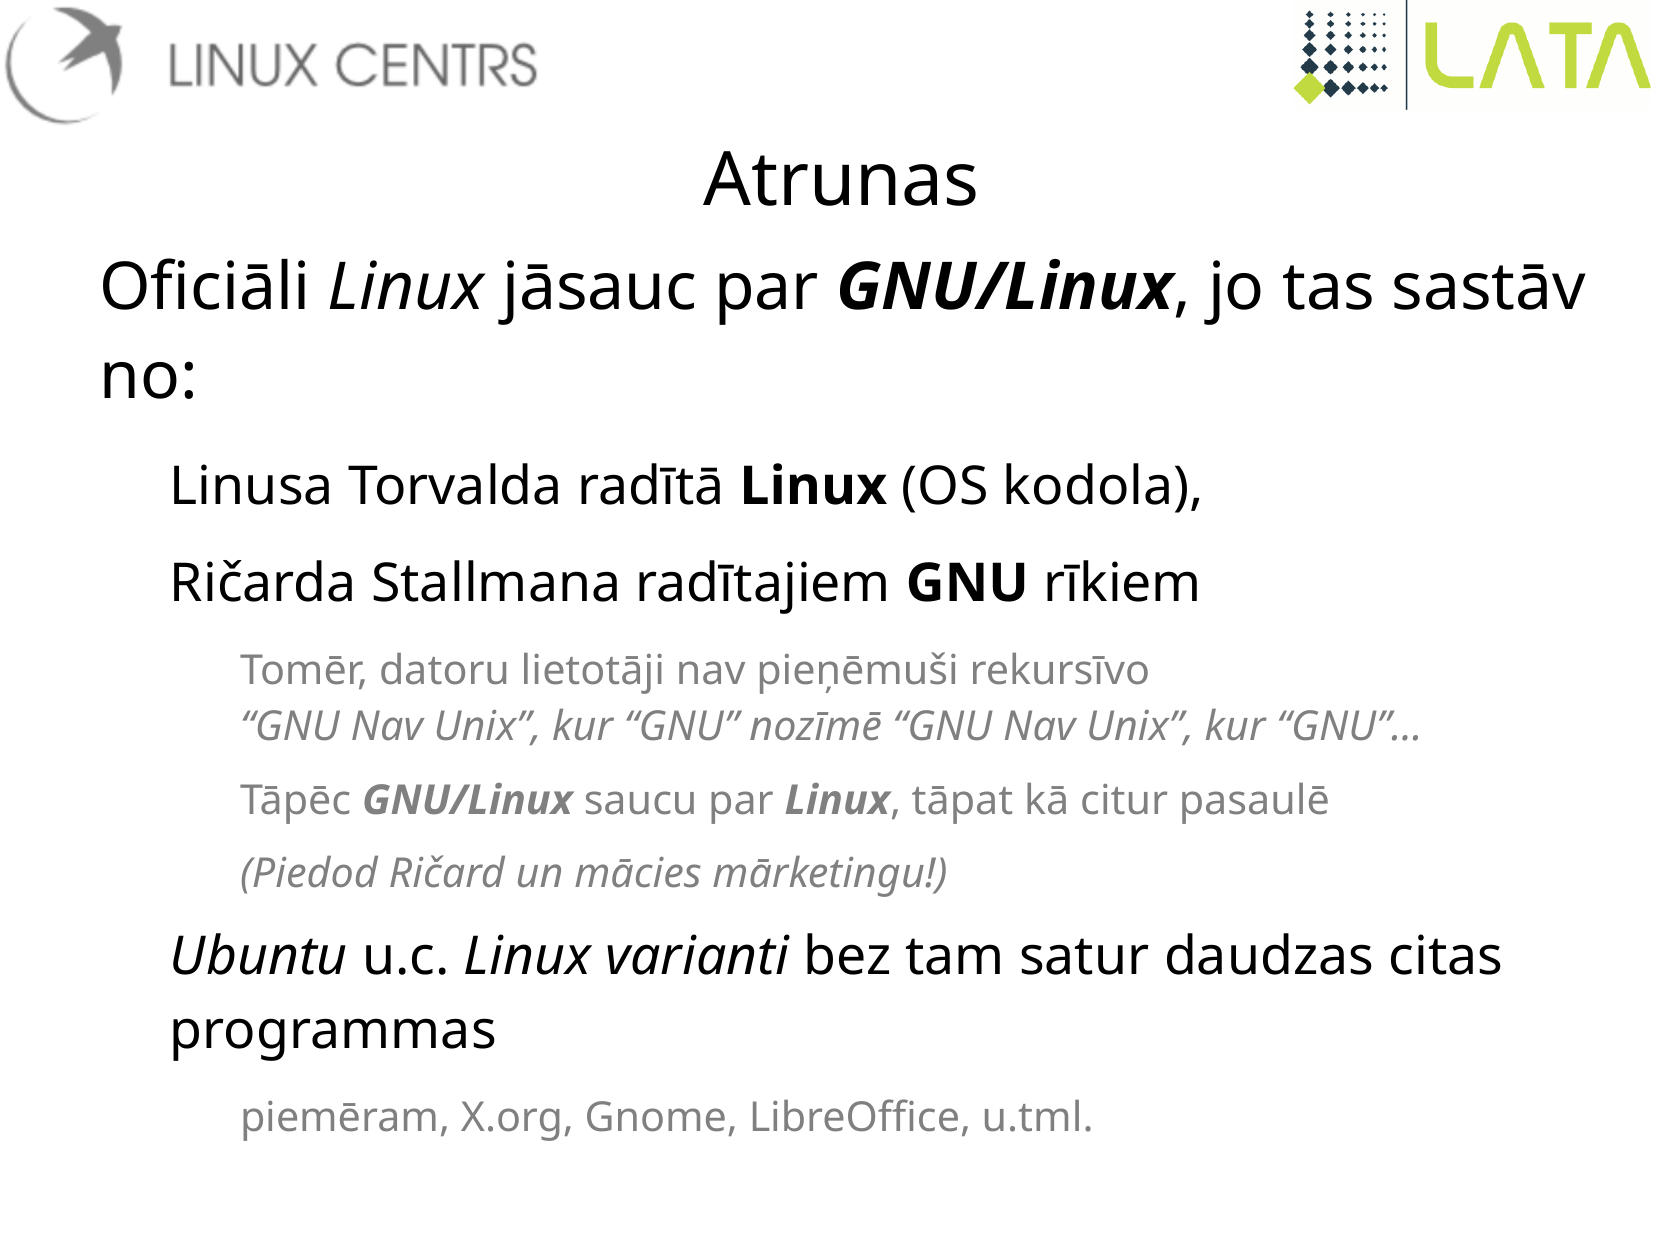

# Atrunas
Oficiāli Linux jāsauc par GNU/Linux, jo tas sastāv no:
Linusa Torvalda radītā Linux (OS kodola),
Ričarda Stallmana radītajiem GNU rīkiem
Tomēr, datoru lietotāji nav pieņēmuši rekursīvo
“GNU Nav Unix”, kur “GNU” nozīmē “GNU Nav Unix”, kur “GNU”...
Tāpēc GNU/Linux saucu par Linux, tāpat kā citur pasaulē
(Piedod Ričard un mācies mārketingu!)
Ubuntu u.c. Linux varianti bez tam satur daudzas citas programmas
piemēram, X.org, Gnome, LibreOffice, u.tml.